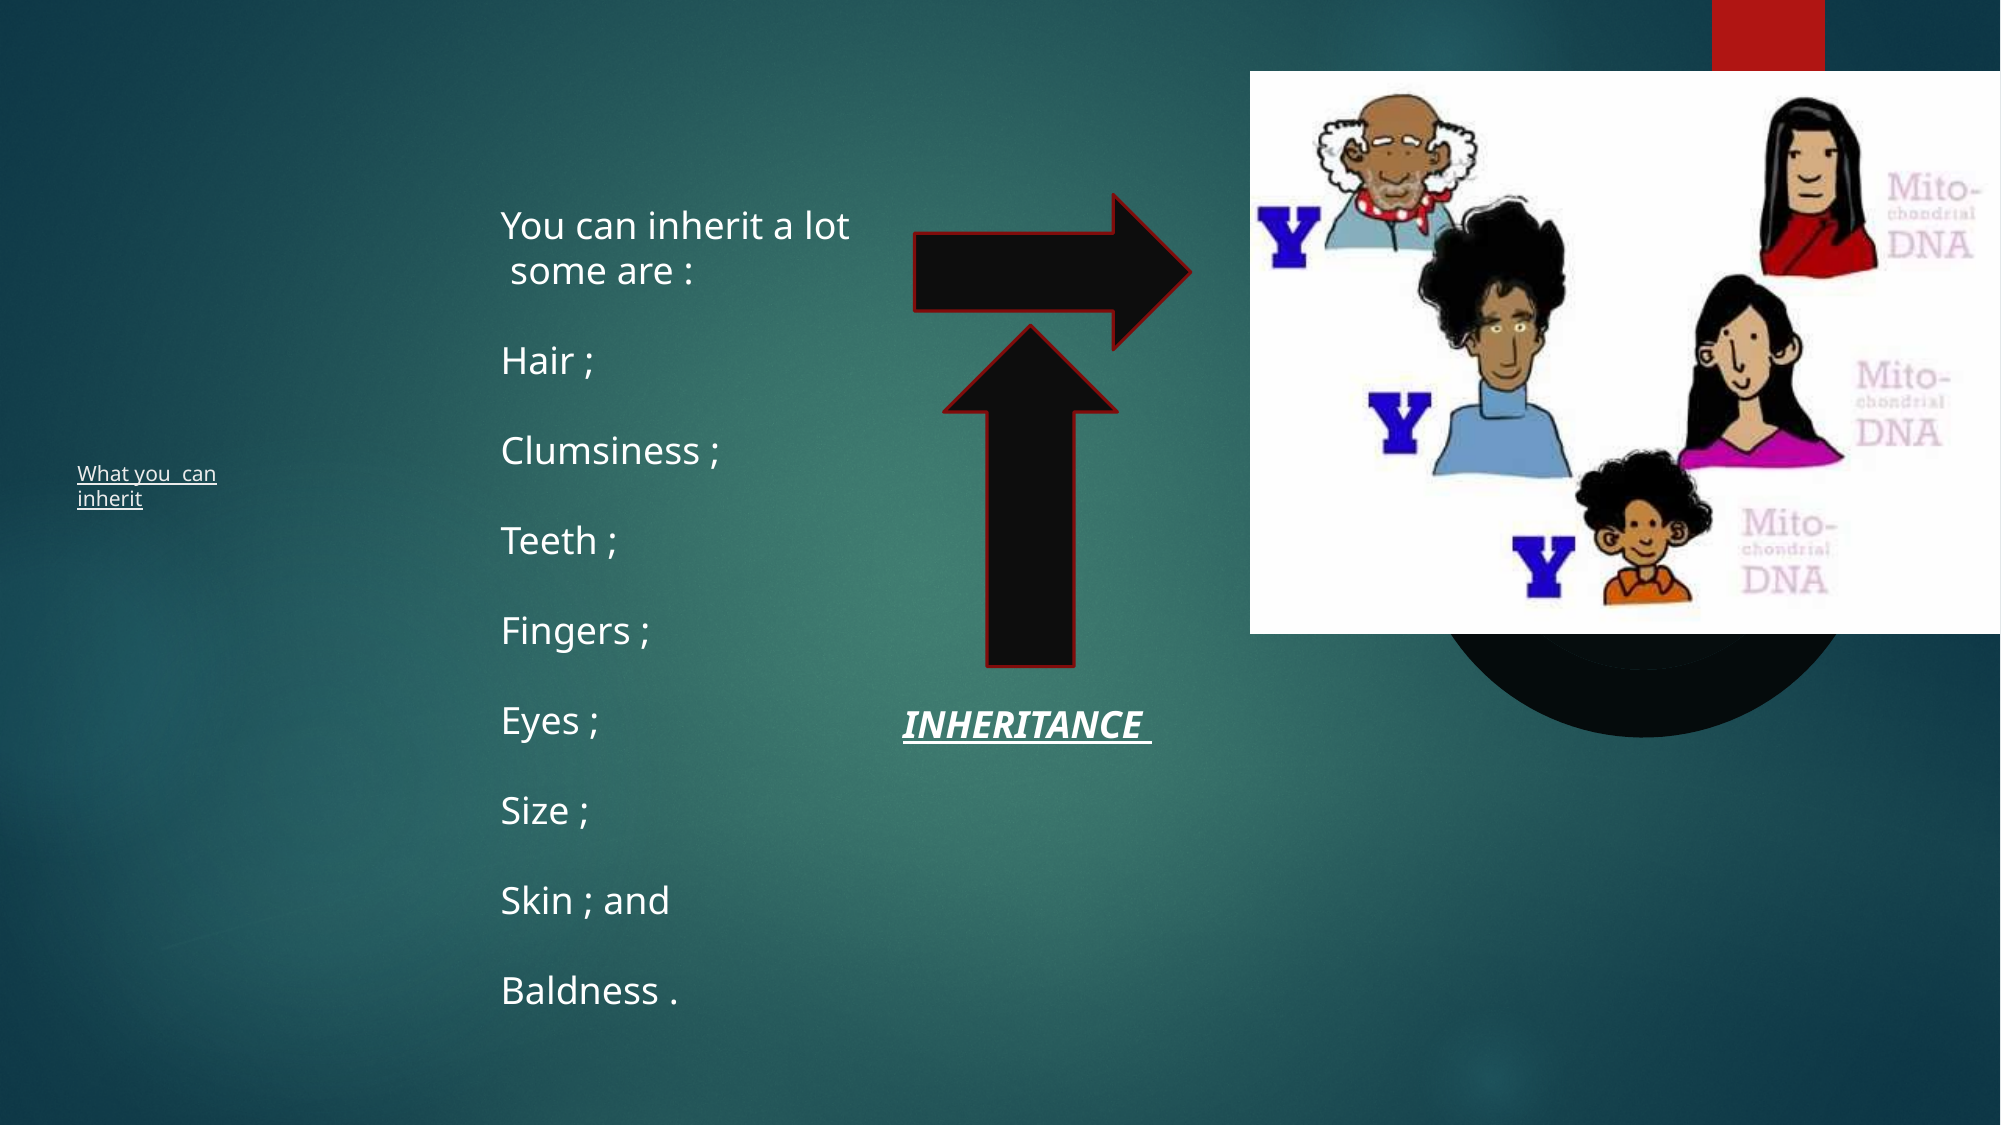

You can inherit a lot some are :
Hair ;
Clumsiness ;
Teeth ;
Fingers ;
Eyes ;
Size ;
Skin ; and
Baldness .
# What you can inherit
INHERITANCE